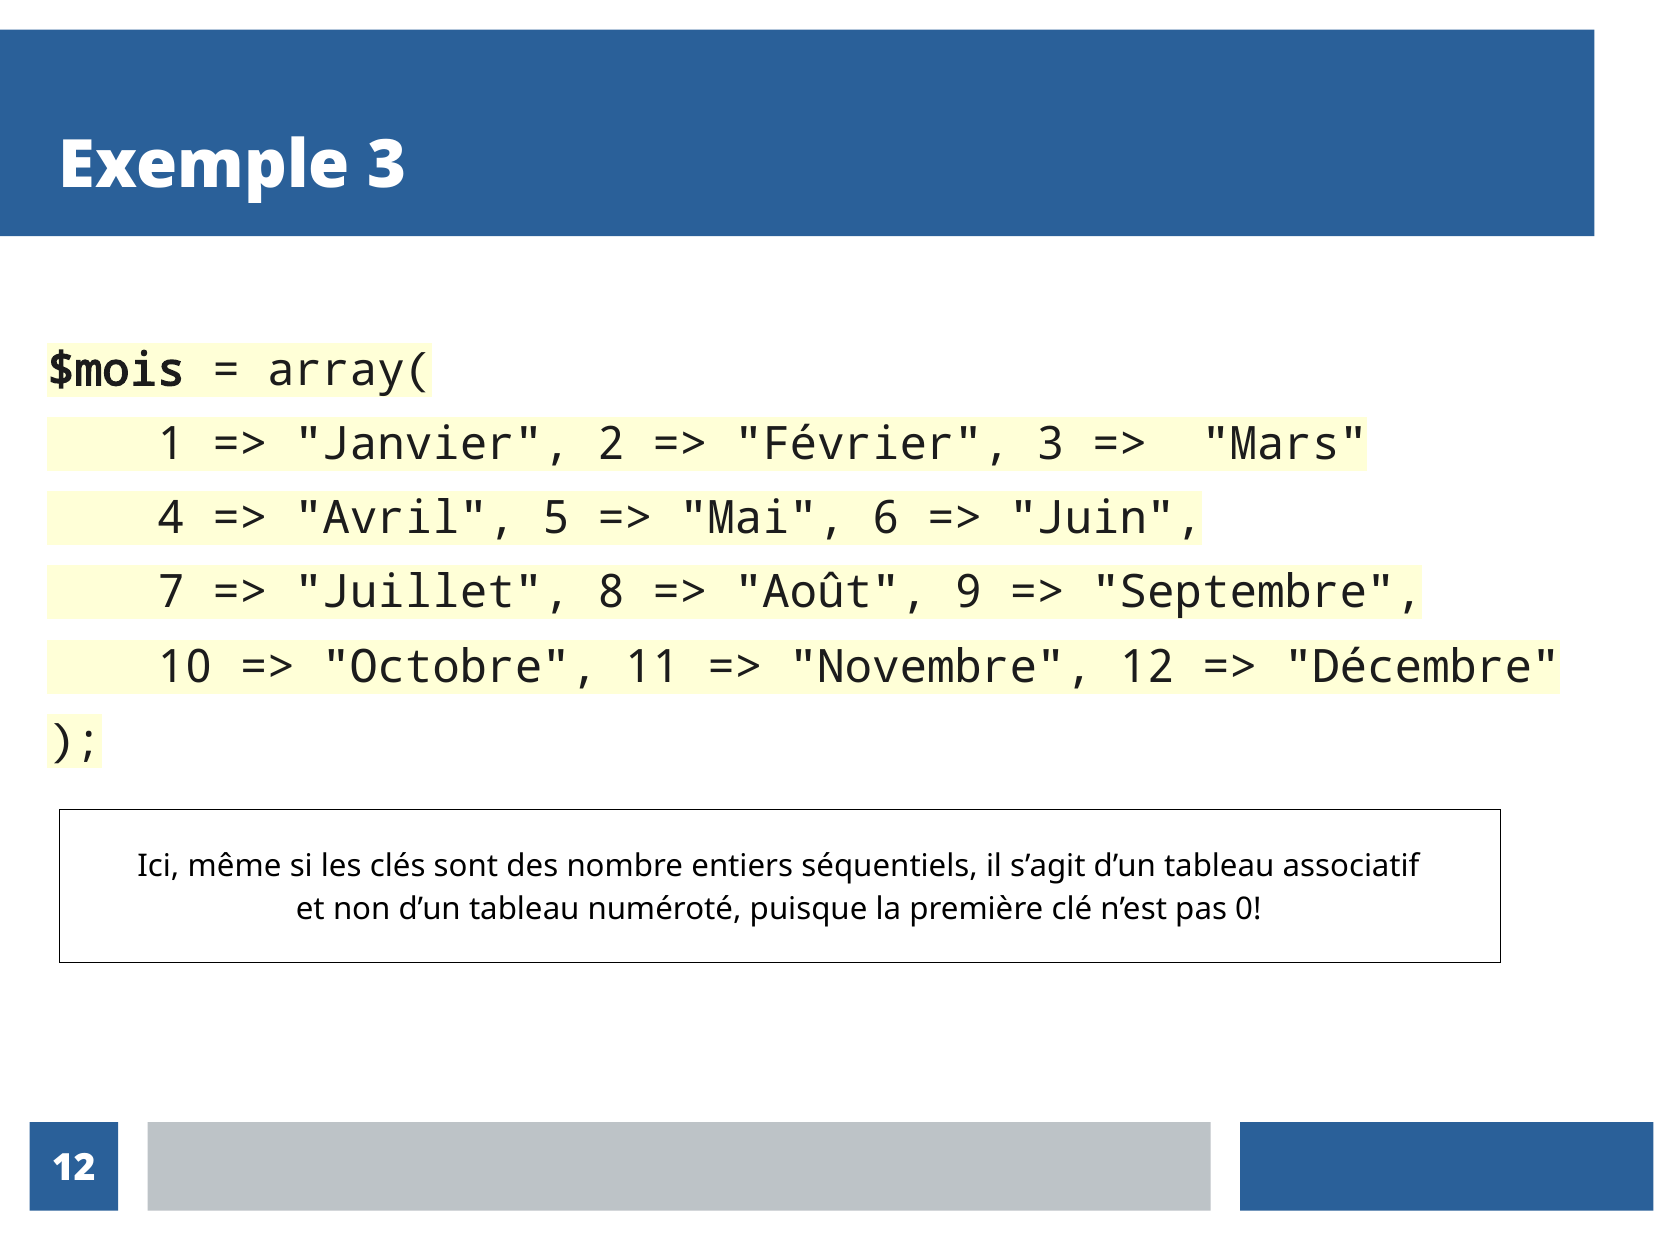

# Exemple 3
$mois = array(
 1 => "Janvier", 2 => "Février", 3 => "Mars"
 4 => "Avril", 5 => "Mai", 6 => "Juin",
 7 => "Juillet", 8 => "Août", 9 => "Septembre",
 10 => "Octobre", 11 => "Novembre", 12 => "Décembre"
);
Ici, même si les clés sont des nombre entiers séquentiels, il s’agit d’un tableau associatif
et non d’un tableau numéroté, puisque la première clé n’est pas 0!
12